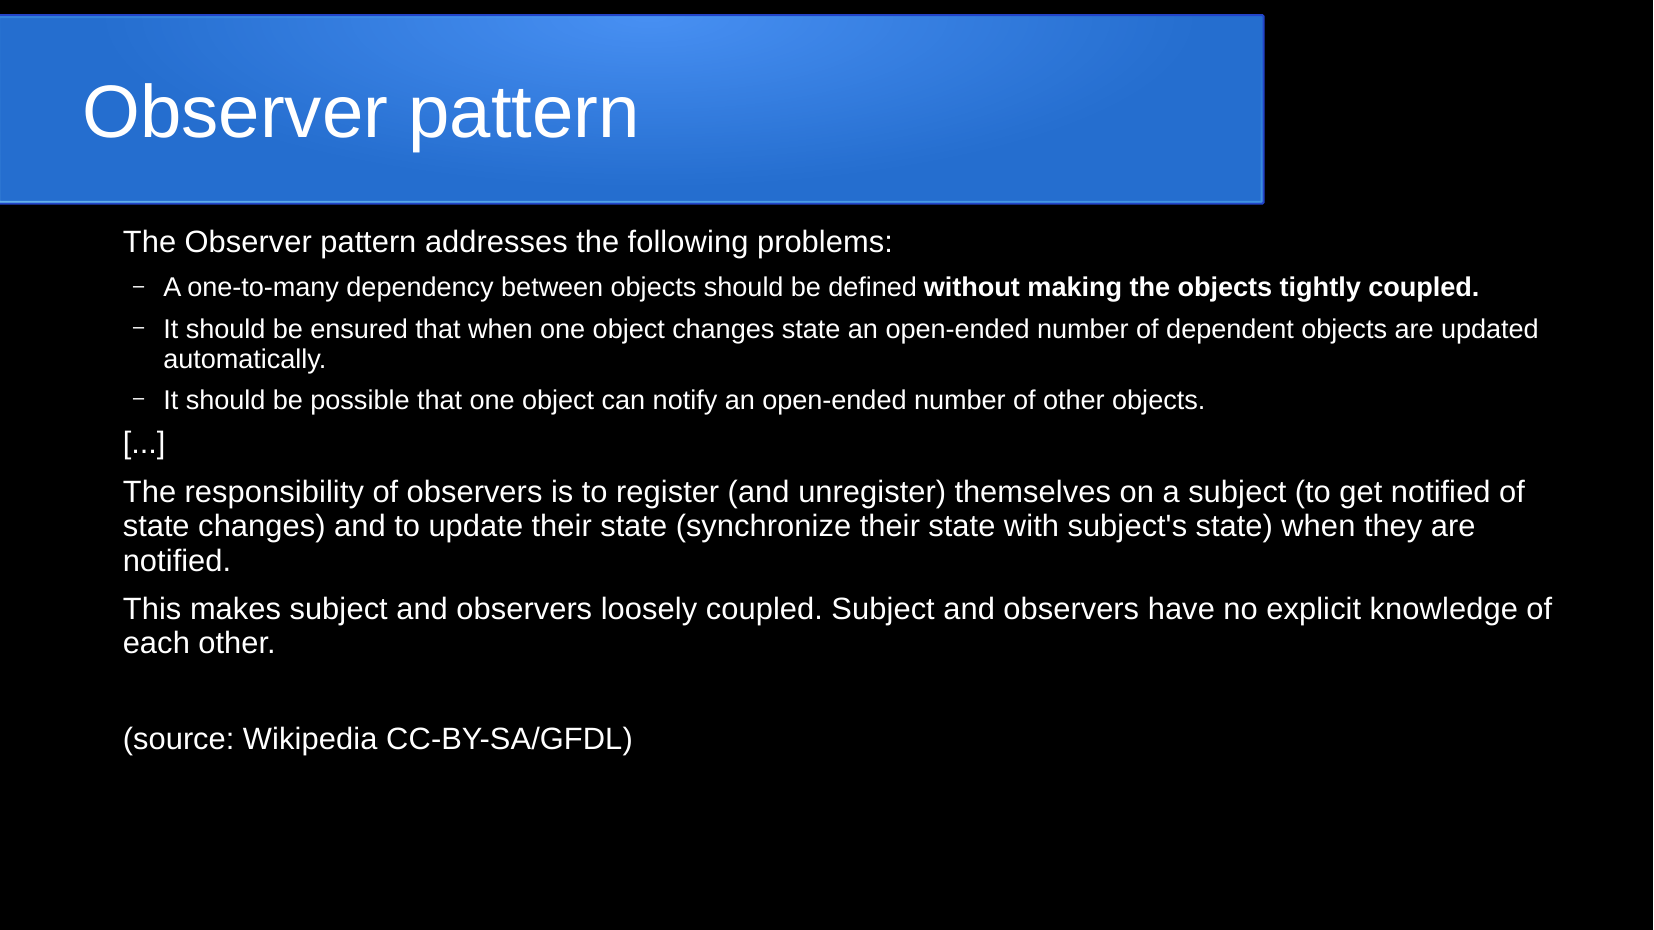

# Observer pattern
The Observer pattern addresses the following problems:
A one-to-many dependency between objects should be defined without making the objects tightly coupled.
It should be ensured that when one object changes state an open-ended number of dependent objects are updated automatically.
It should be possible that one object can notify an open-ended number of other objects.
[...]
The responsibility of observers is to register (and unregister) themselves on a subject (to get notified of state changes) and to update their state (synchronize their state with subject's state) when they are notified.
This makes subject and observers loosely coupled. Subject and observers have no explicit knowledge of each other.
(source: Wikipedia CC-BY-SA/GFDL)